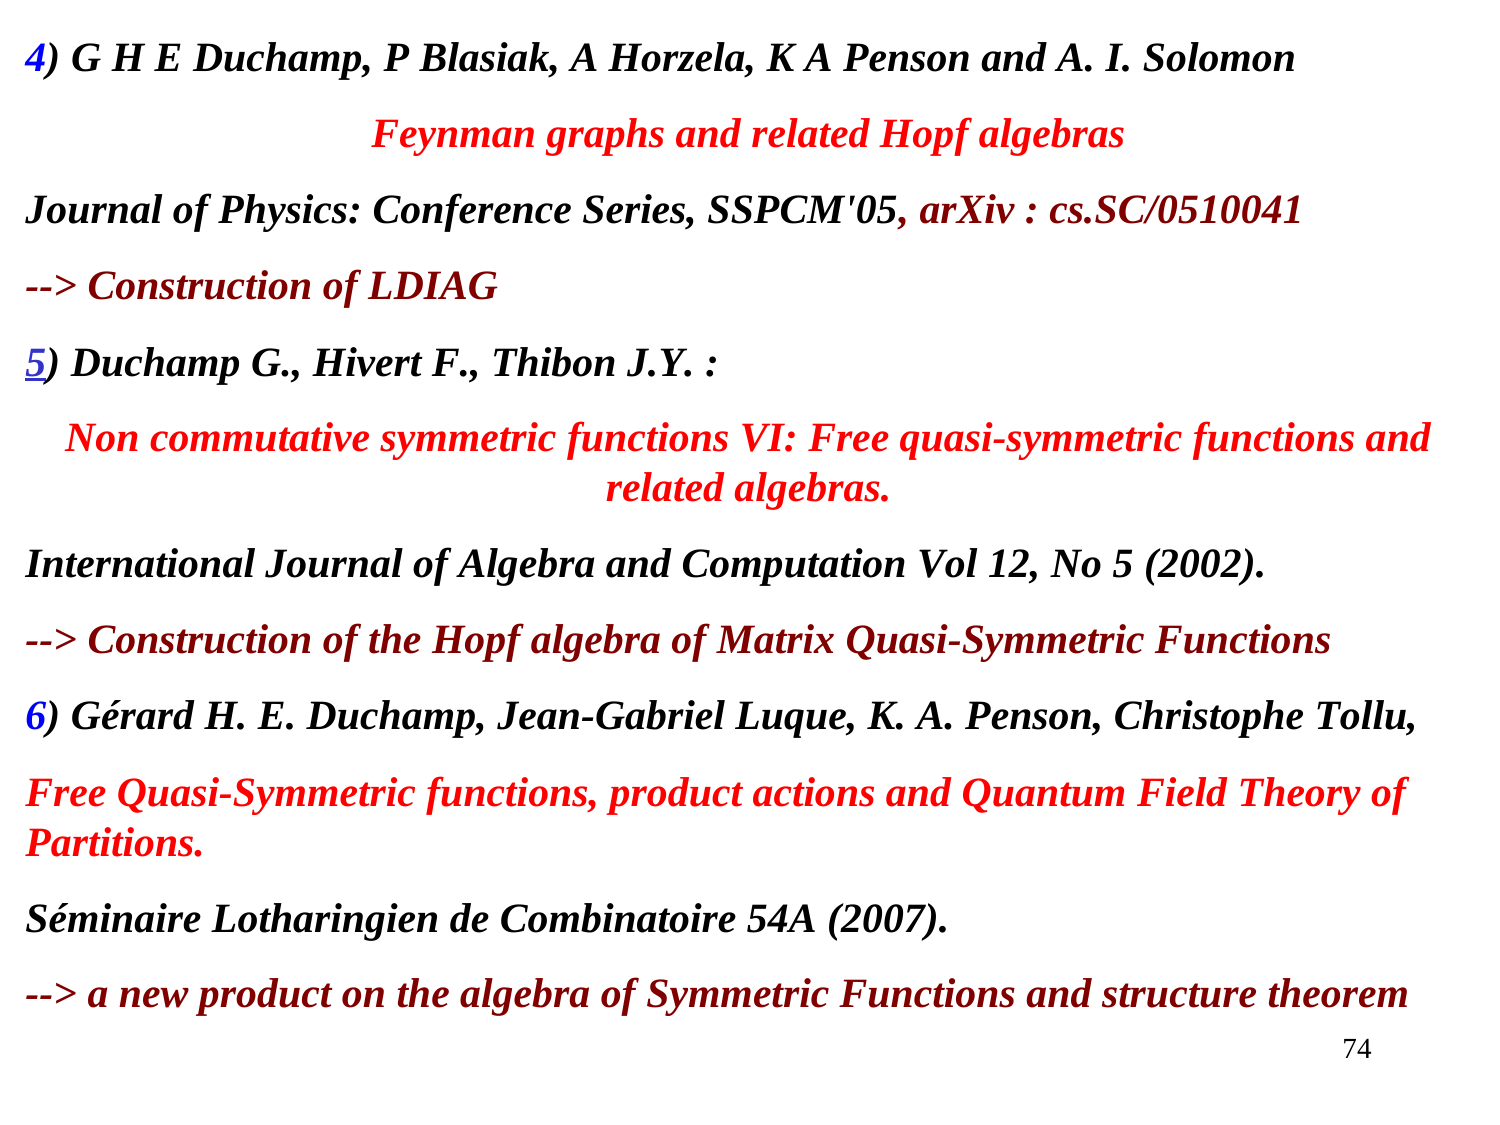

4) G H E Duchamp, P Blasiak, A Horzela, K A Penson and A. I. Solomon
Feynman graphs and related Hopf algebras
Journal of Physics: Conference Series, SSPCM'05, arXiv : cs.SC/0510041
--> Construction of LDIAG
5) Duchamp G., Hivert F., Thibon J.Y. :
Non commutative symmetric functions VI: Free quasi-symmetric functions and related algebras.
International Journal of Algebra and Computation Vol 12, No 5 (2002).
--> Construction of the Hopf algebra of Matrix Quasi-Symmetric Functions
6) Gérard H. E. Duchamp, Jean-Gabriel Luque, K. A. Penson, Christophe Tollu,
Free Quasi-Symmetric functions, product actions and Quantum Field Theory of Partitions.
Séminaire Lotharingien de Combinatoire 54A (2007).
--> a new product on the algebra of Symmetric Functions and structure theorem
74